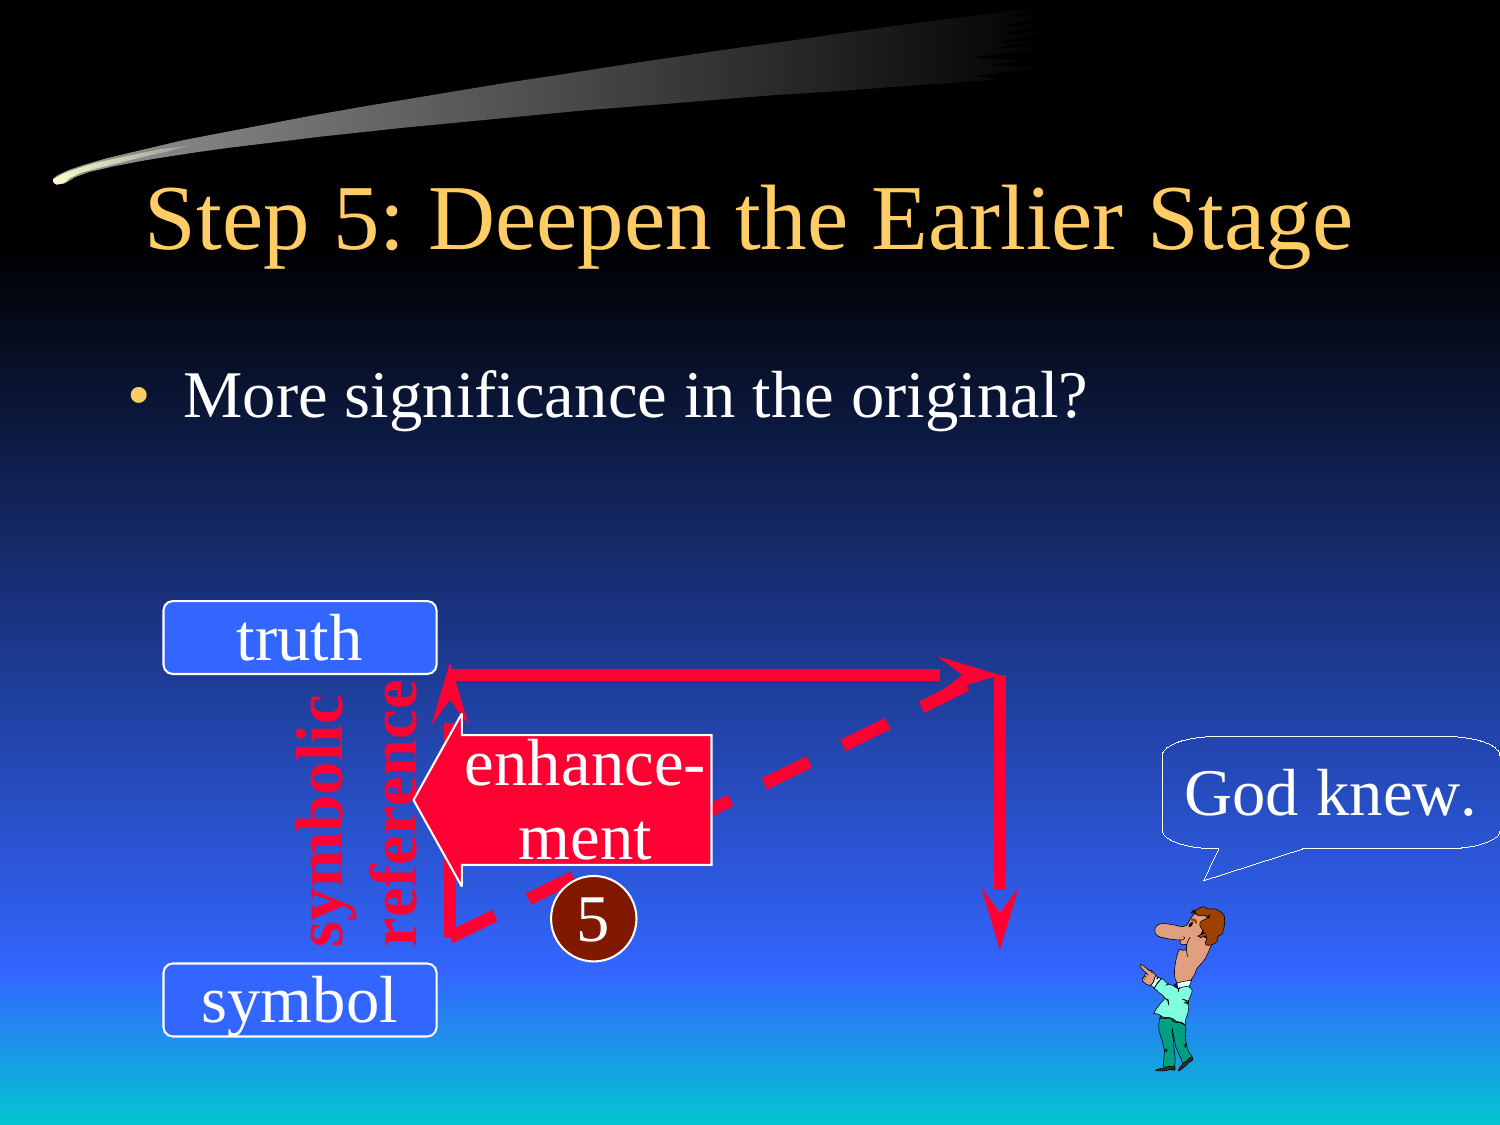

# Step 5: Deepen the Earlier Stage
More significance in the original?
truth
symbolic reference
enhance-
ment
5
God knew.
symbol